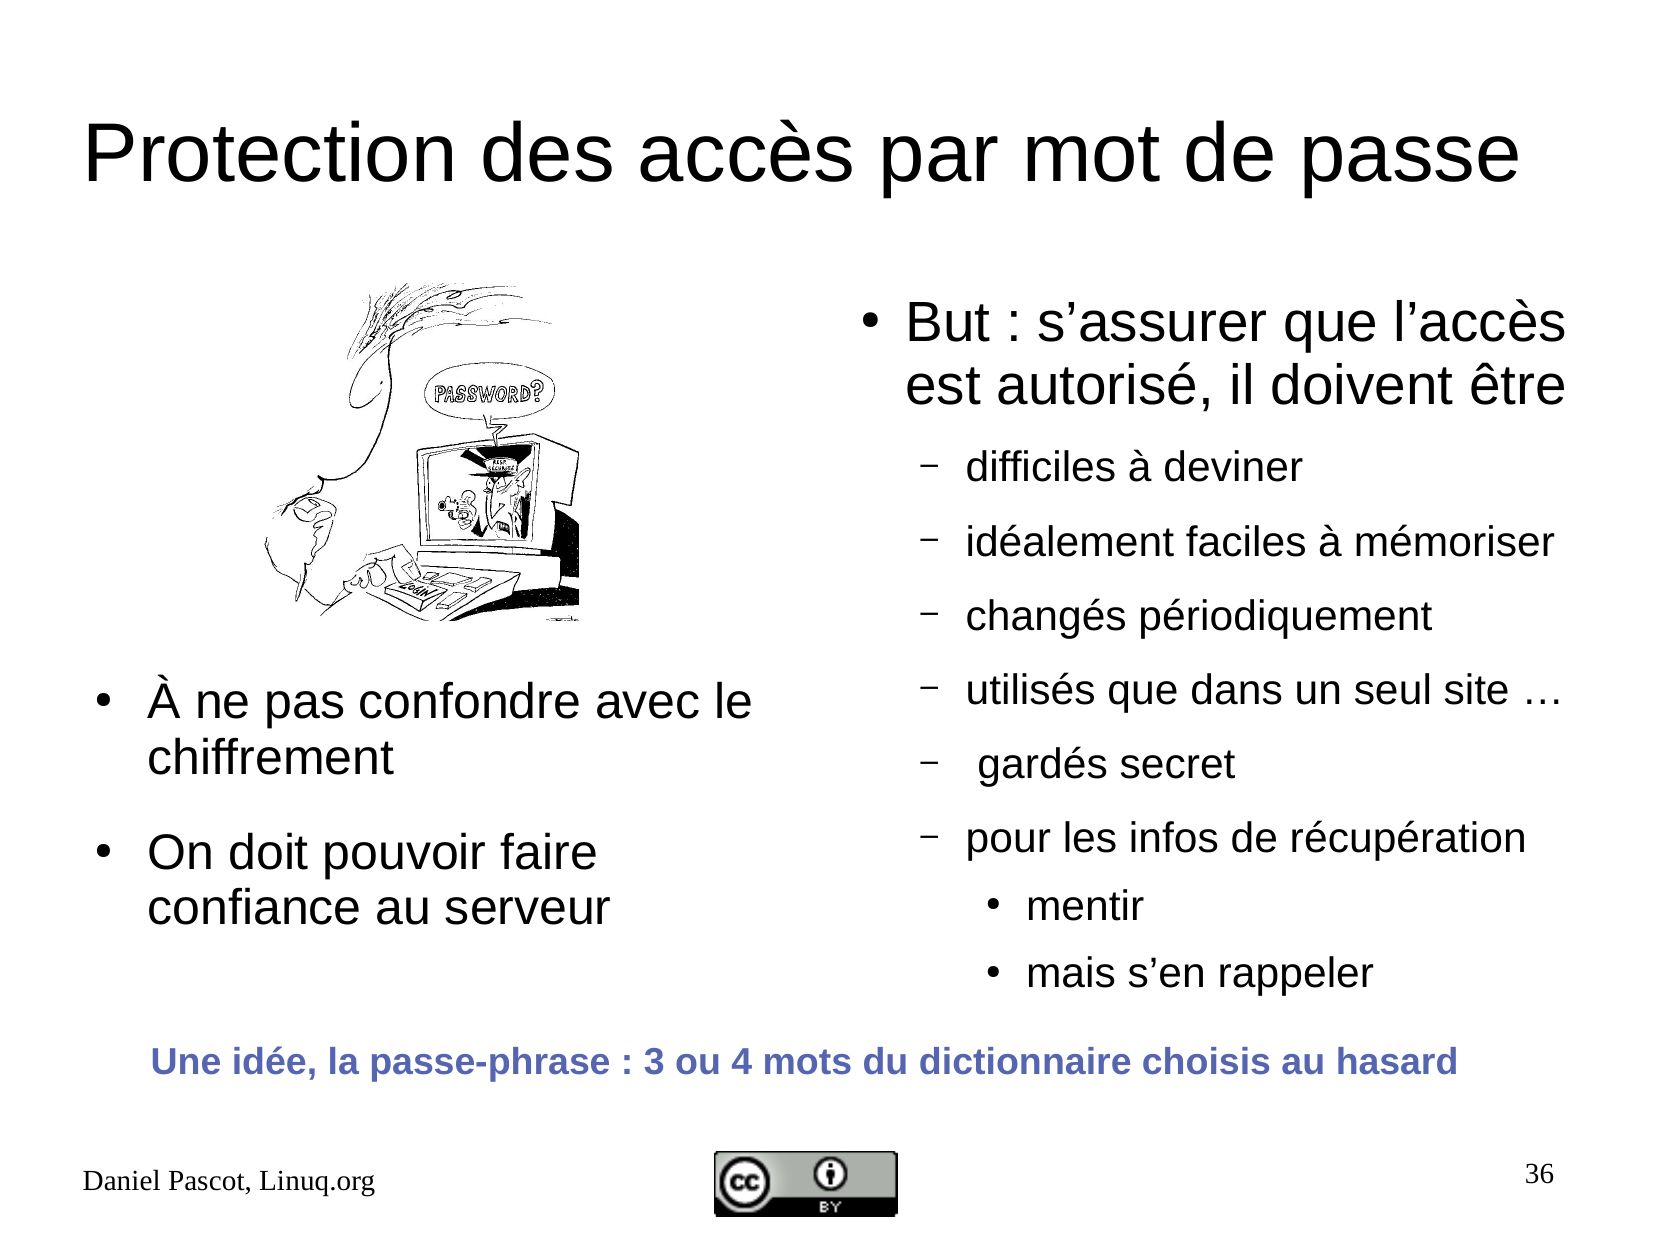

# Protection des accès par mot de passe
But : s’assurer que l’accès est autorisé, il doivent être
difficiles à deviner
idéalement faciles à mémoriser
changés périodiquement
utilisés que dans un seul site …
 gardés secret
pour les infos de récupération
mentir
mais s’en rappeler
À ne pas confondre avec le chiffrement
On doit pouvoir faire confiance au serveur
Une idée, la passe-phrase : 3 ou 4 mots du dictionnaire choisis au hasard
36
15-08- 2018